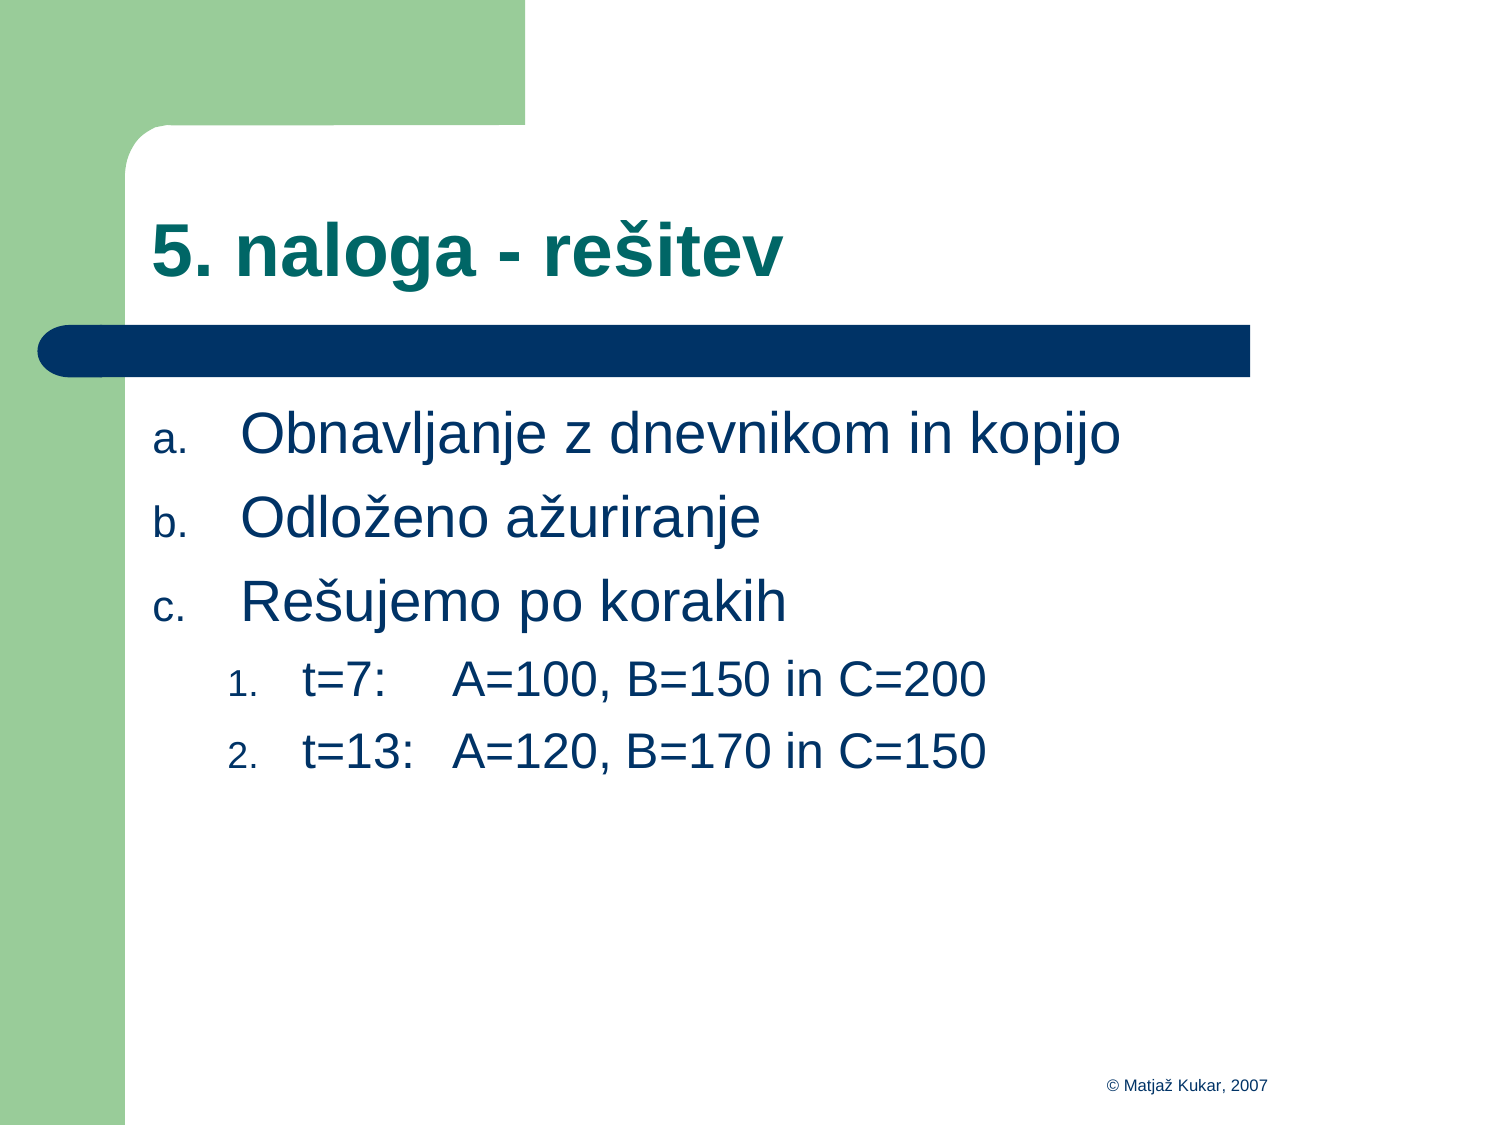

# 5. naloga - rešitev
Obnavljanje z dnevnikom in kopijo
Odloženo ažuriranje
Rešujemo po korakih
t=7:	A=100, B=150 in C=200
t=13:	A=120, B=170 in C=150
© Matjaž Kukar, 2007